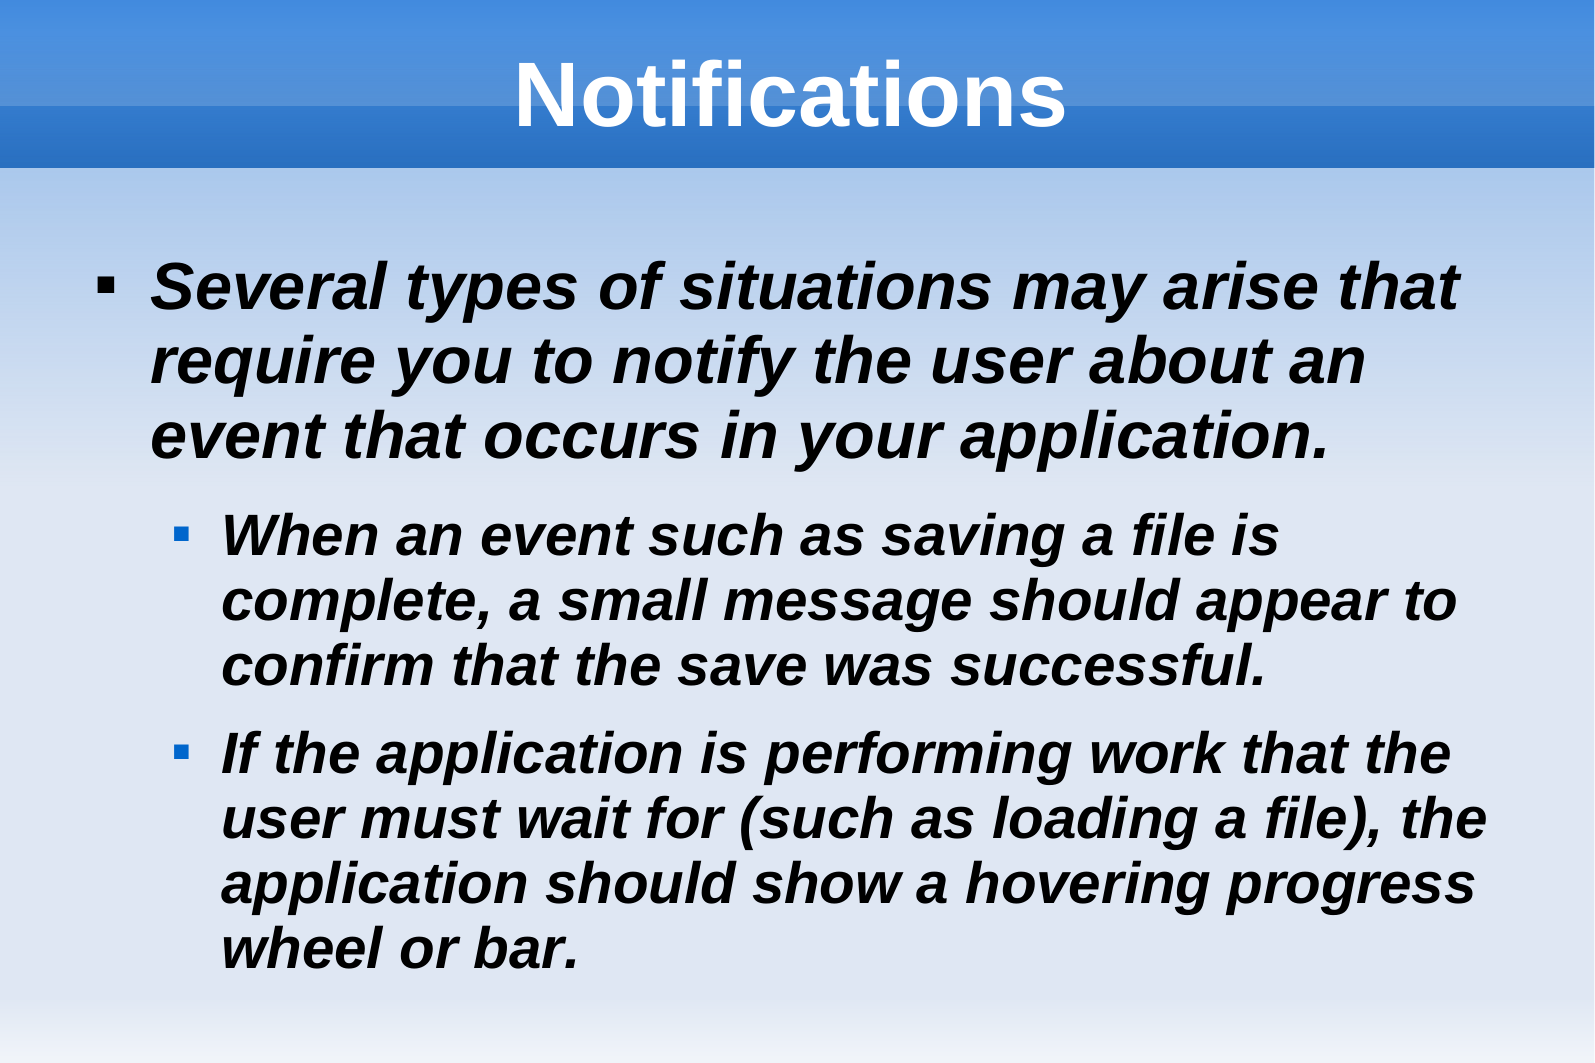

# Notifications
Several types of situations may arise that require you to notify the user about an event that occurs in your application.
When an event such as saving a file is complete, a small message should appear to confirm that the save was successful.
If the application is performing work that the user must wait for (such as loading a file), the application should show a hovering progress wheel or bar.